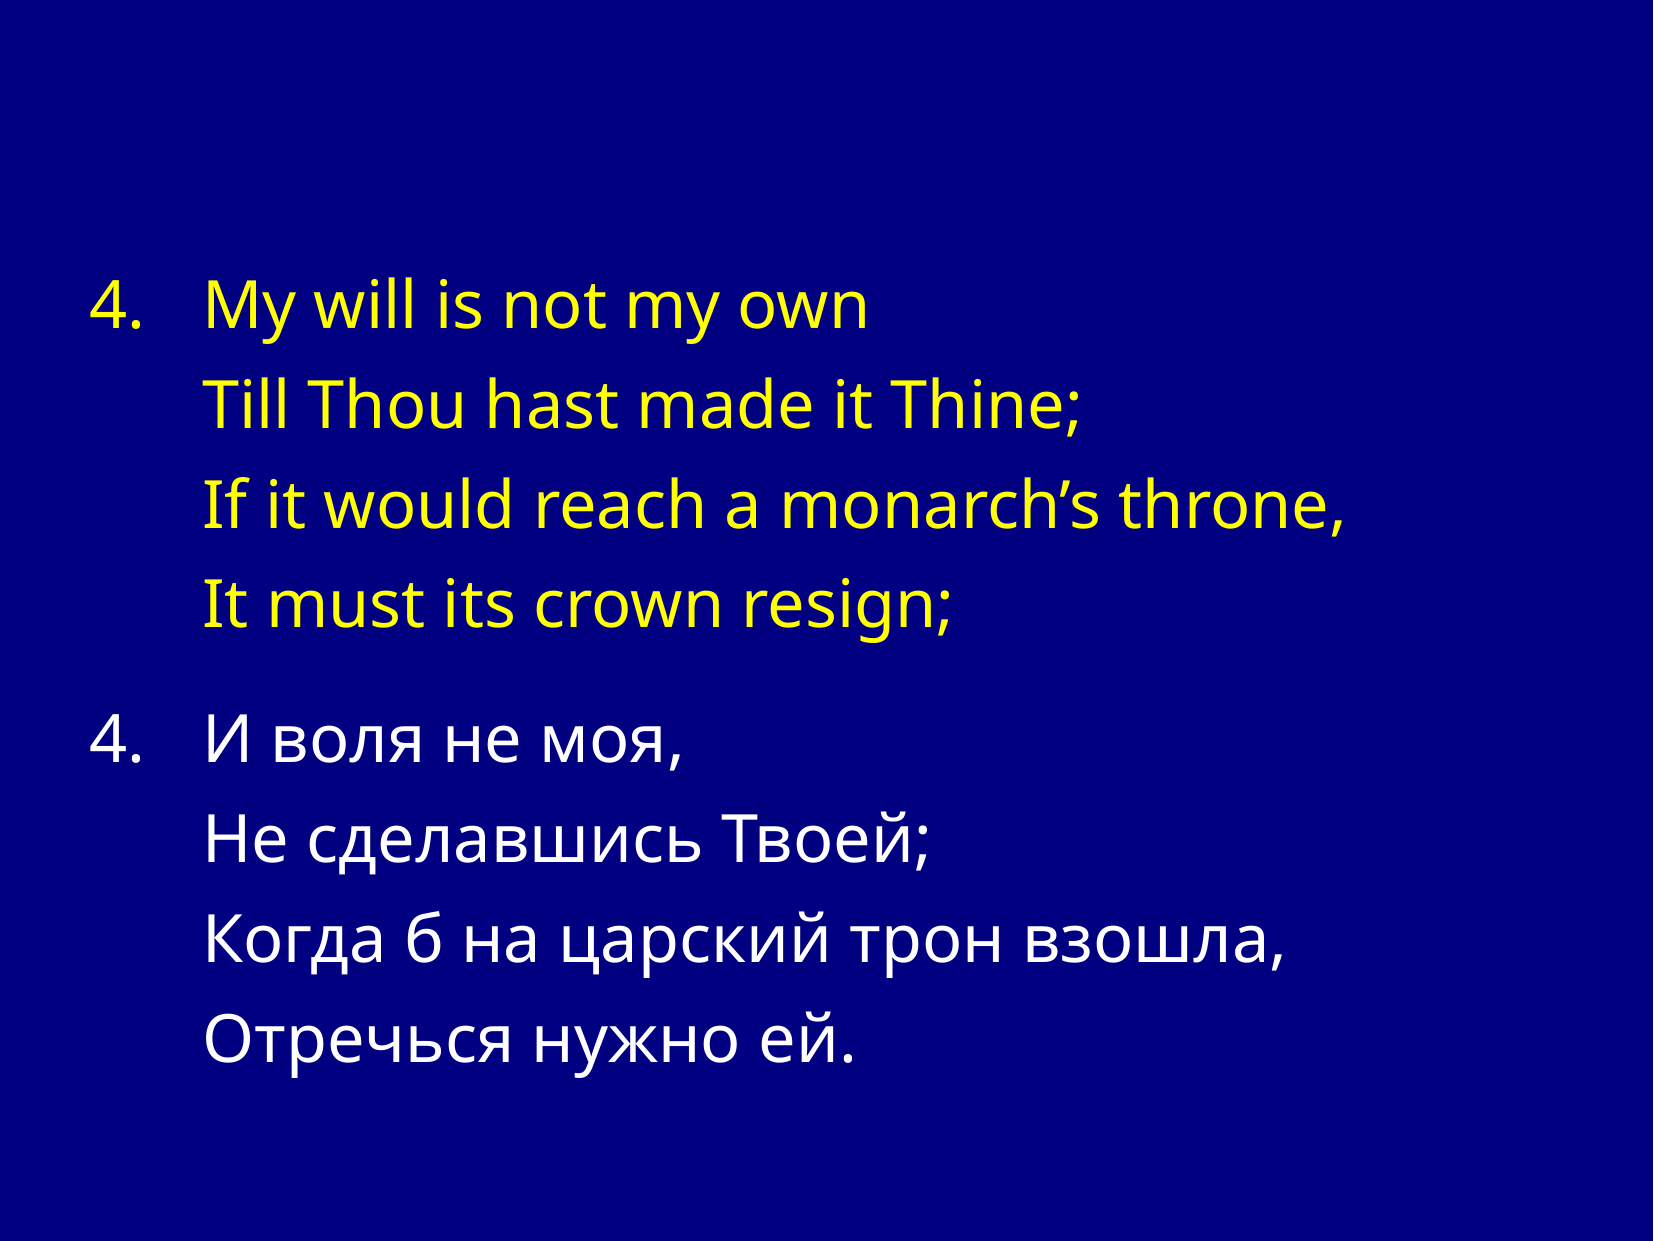

4.	My will is not my own
	Till Thou hast made it Thine;
	If it would reach a monarch’s throne,
	It must its crown resign;
4.	И воля не моя,
	Не сделавшись Твоей;
	Когда б на царский трон взошла,
	Отречься нужно ей.